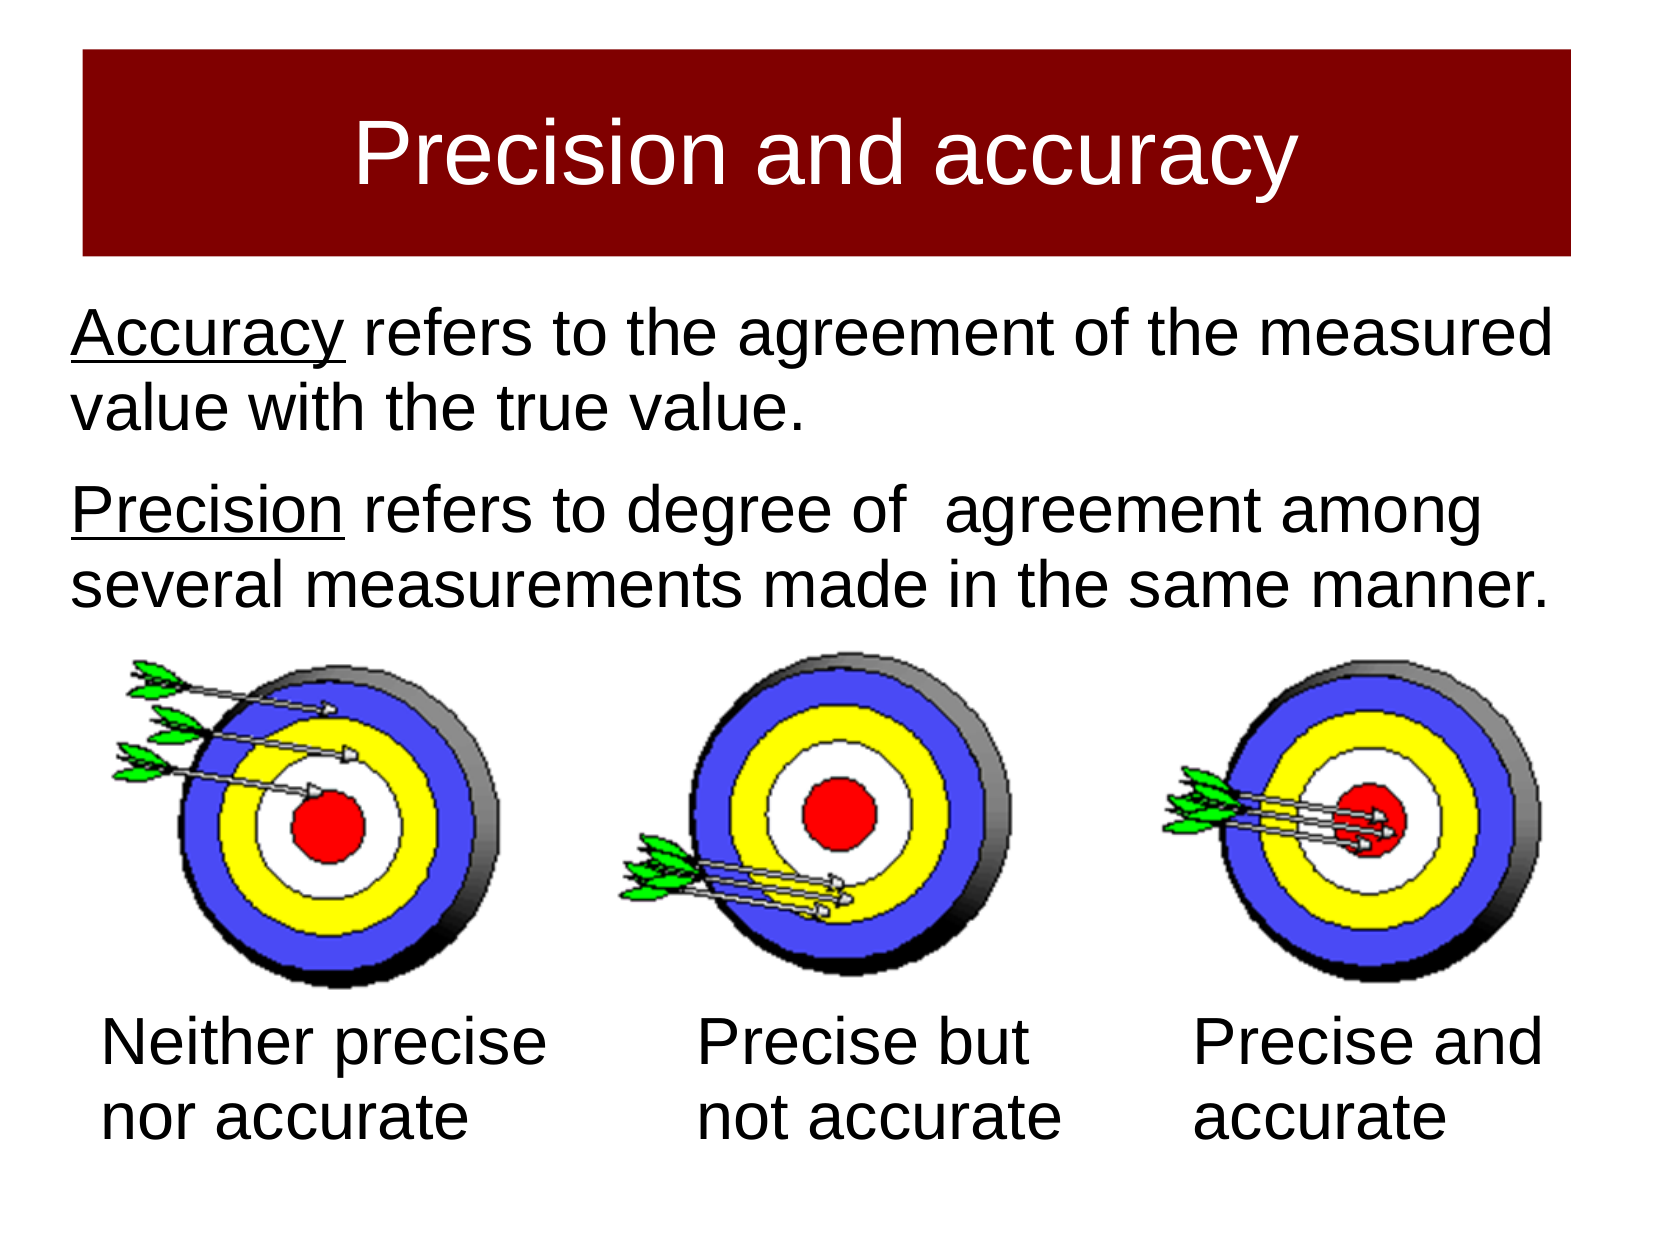

# Precision and accuracy
Accuracy refers to the agreement of the measured value with the true value.
Precision refers to degree of agreement among several measurements made in the same manner.
Neither precise nor accurate
Precise but not accurate
Precise and accurate